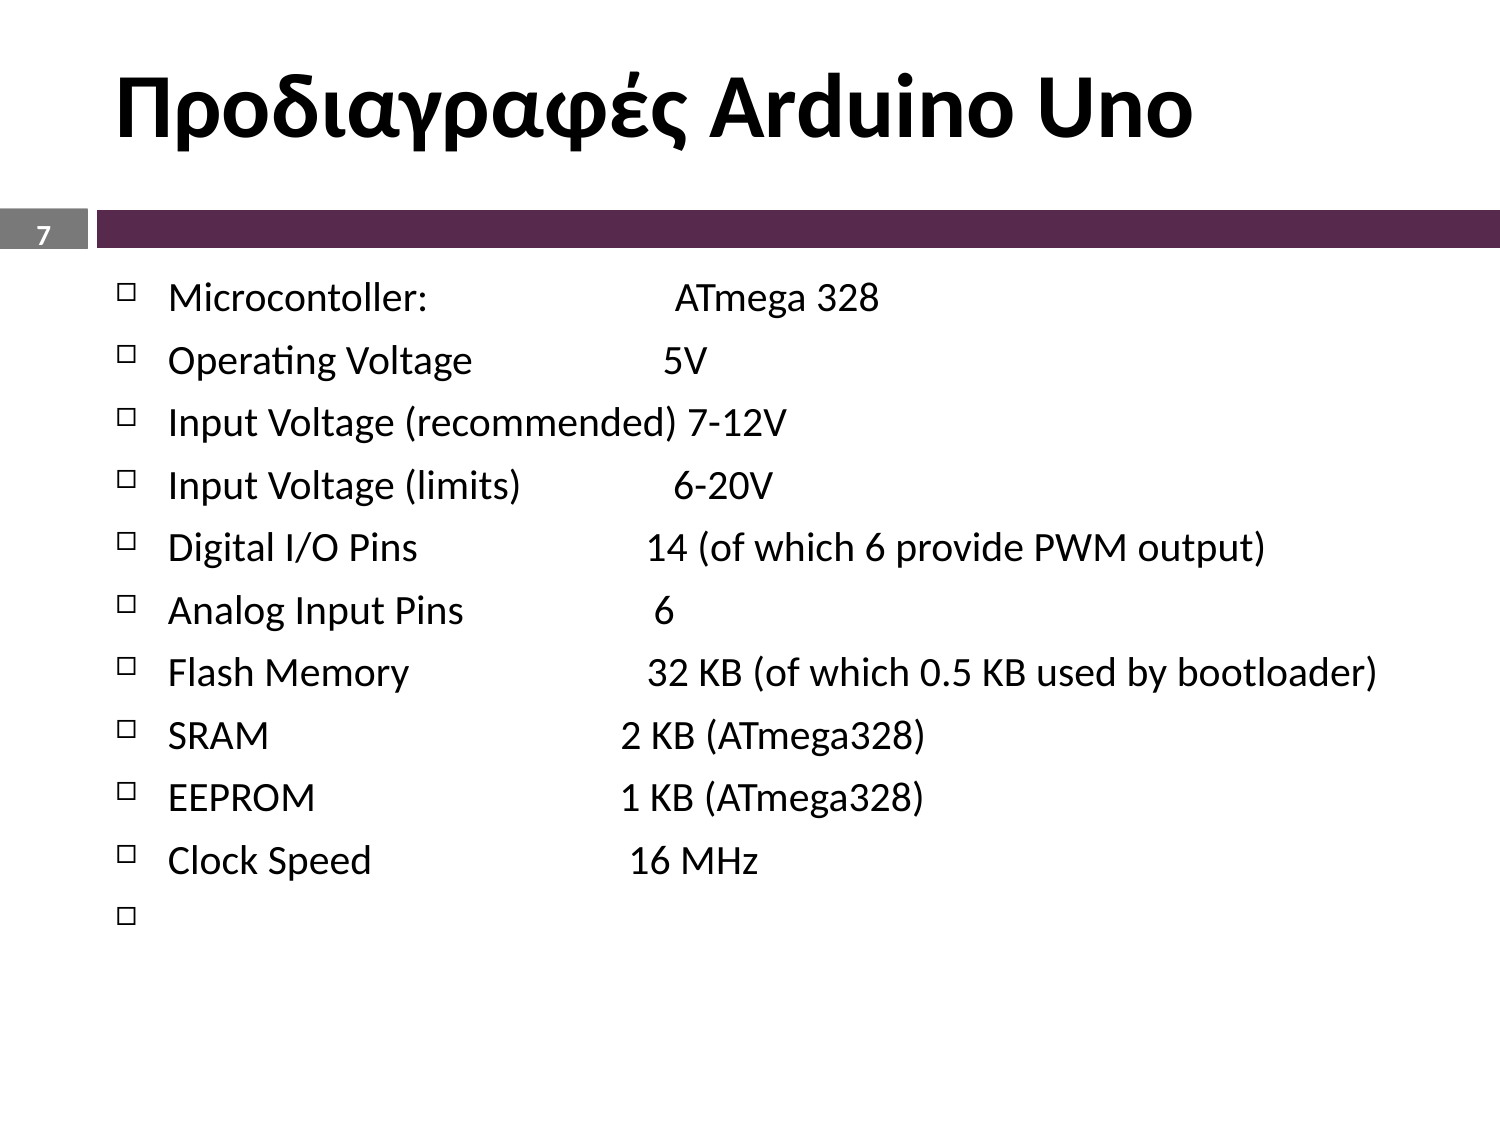

# Προδιαγραφές Arduino Uno
6
7
Microcontoller: ATmega 328
Operating Voltage 5V
Input Voltage (recommended) 7-12V
Input Voltage (limits) 6-20V
Digital I/O Pins 14 (of which 6 provide PWM output)
Analog Input Pins 6
Flash Memory 32 KB (of which 0.5 KB used by bootloader)
SRAM 2 KB (ATmega328)
EEPROM 1 KB (ATmega328)
Clock Speed 16 MHz